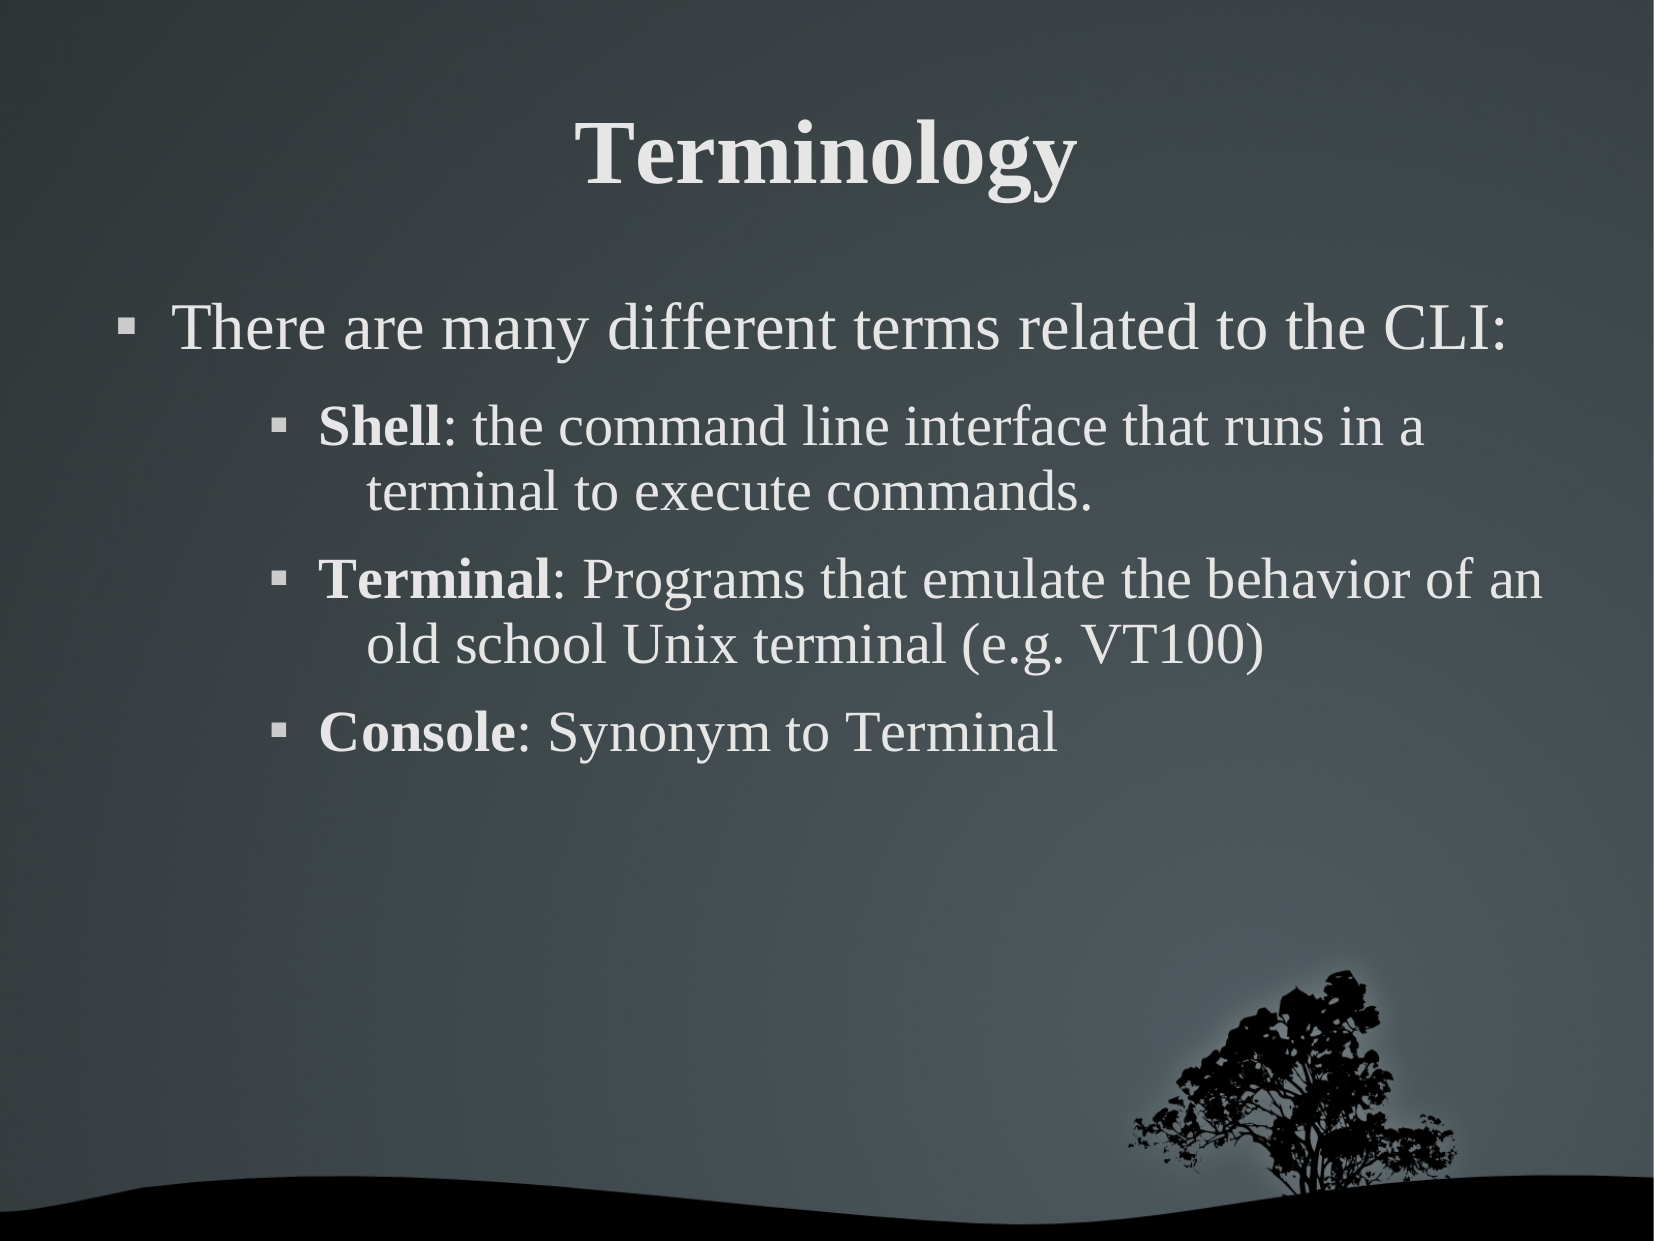

# Terminology
There are many different terms related to the CLI:
Shell: the command line interface that runs in a terminal to execute commands.
Terminal: Programs that emulate the behavior of an old school Unix terminal (e.g. VT100)
Console: Synonym to Terminal